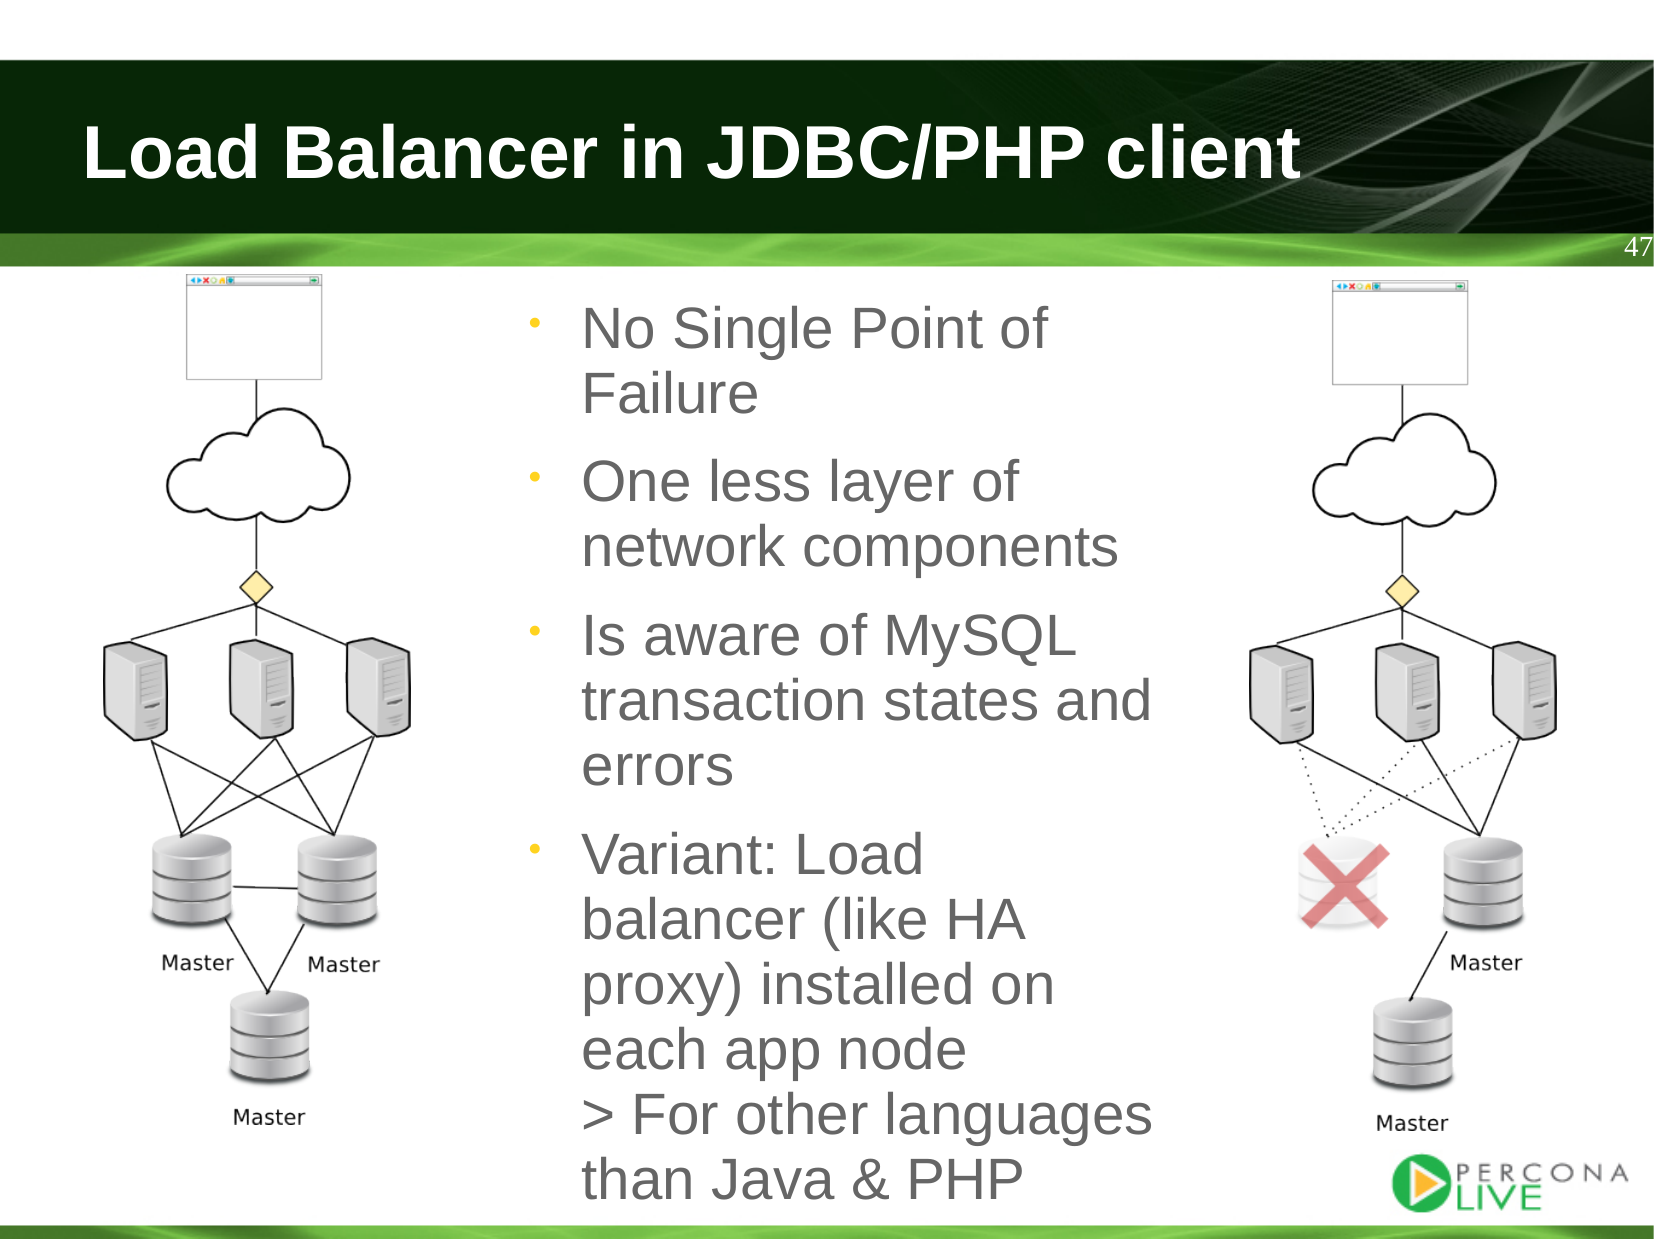

# Load Balancer in JDBC/PHP client
47
No Single Point of Failure
One less layer of network components
Is aware of MySQL transaction states and errors
Variant: Load balancer (like HA proxy) installed on each app node
> For other languages than Java & PHP